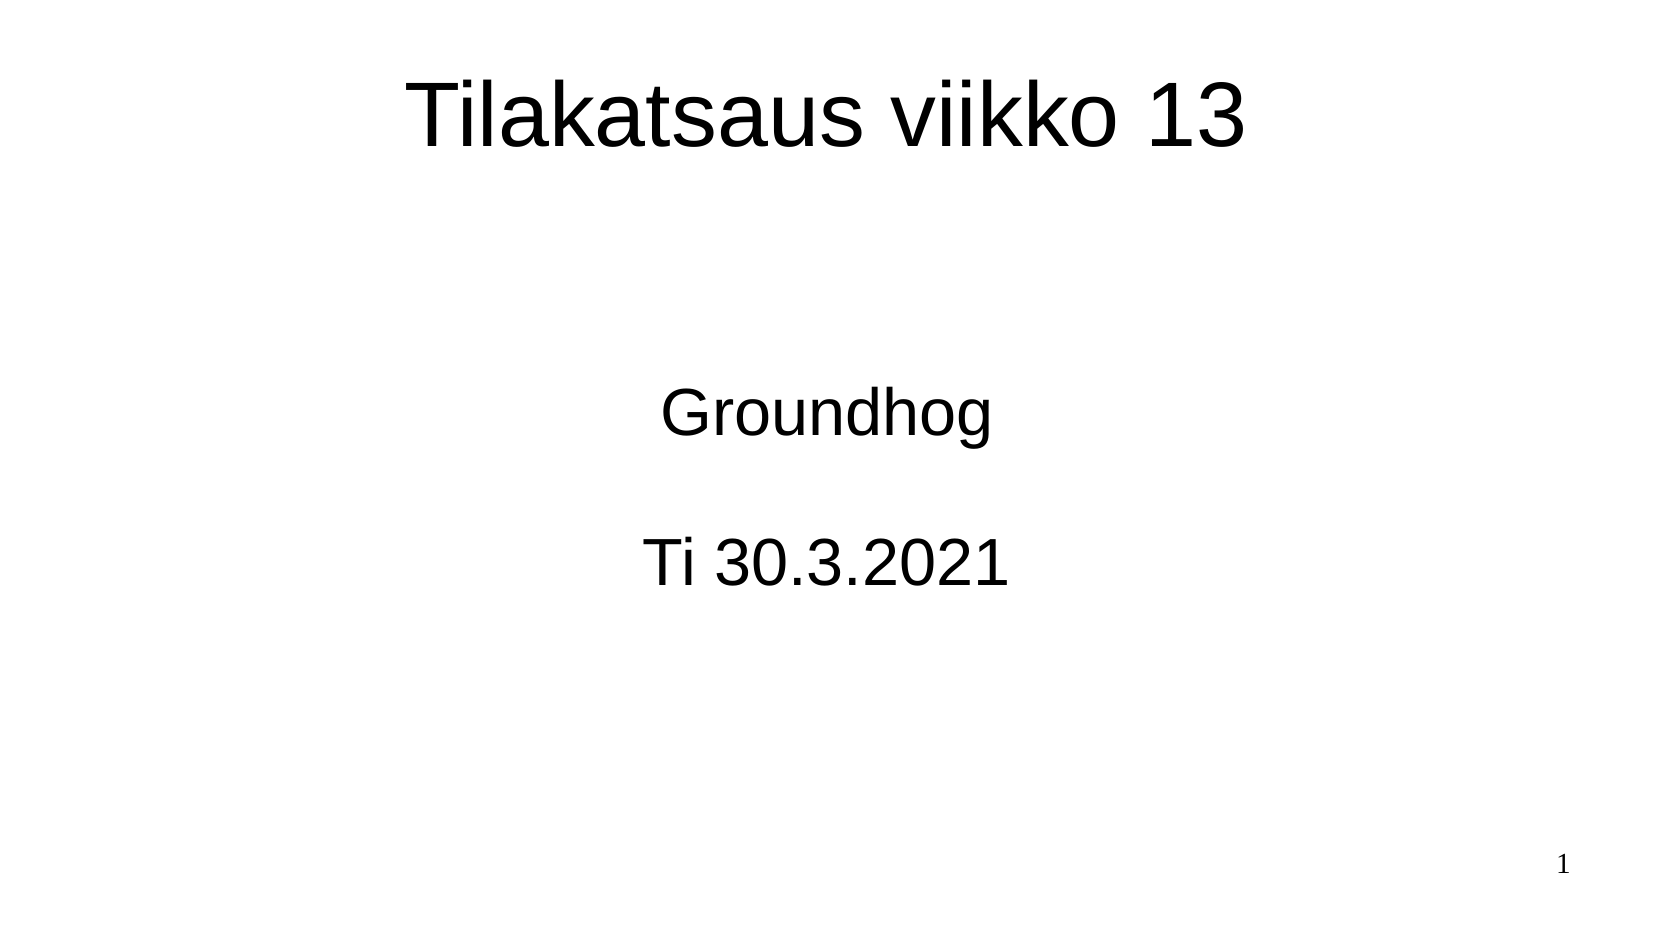

# Tilakatsaus viikko 13
Groundhog
Ti 30.3.2021
1